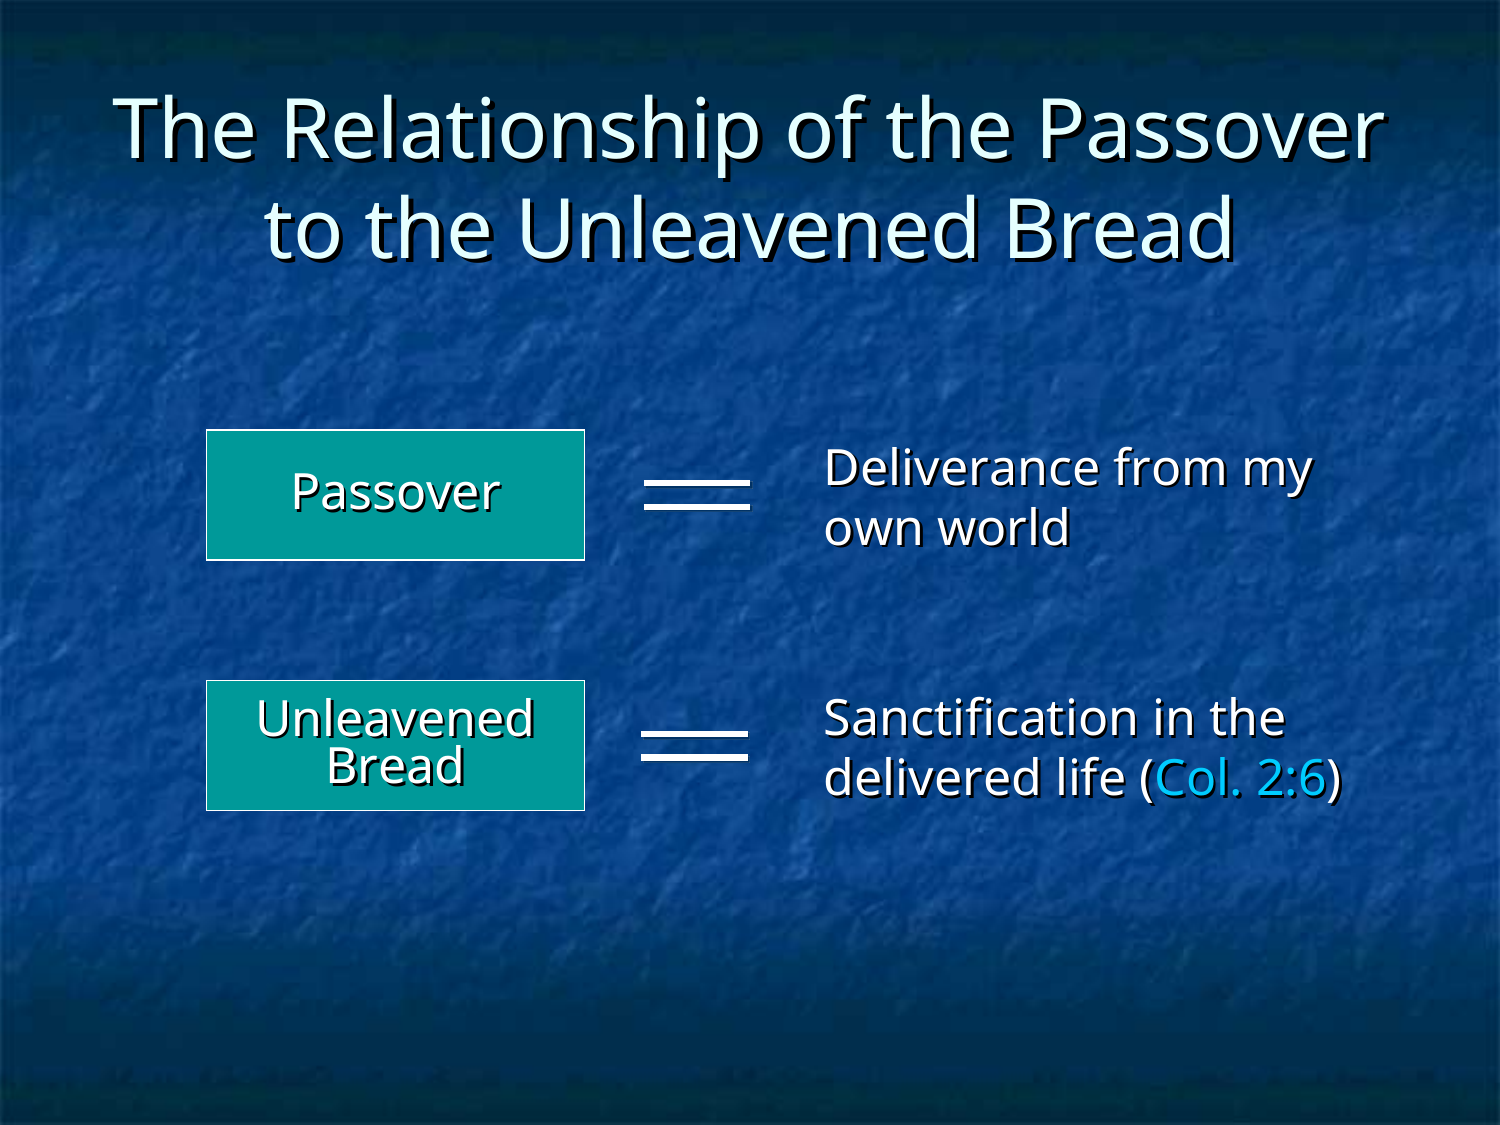

# The Relationship of the Passover to the Unleavened Bread
Deliverance from my own world
Passover
Sanctification in the delivered life (Col. 2:6)
Unleavened Bread